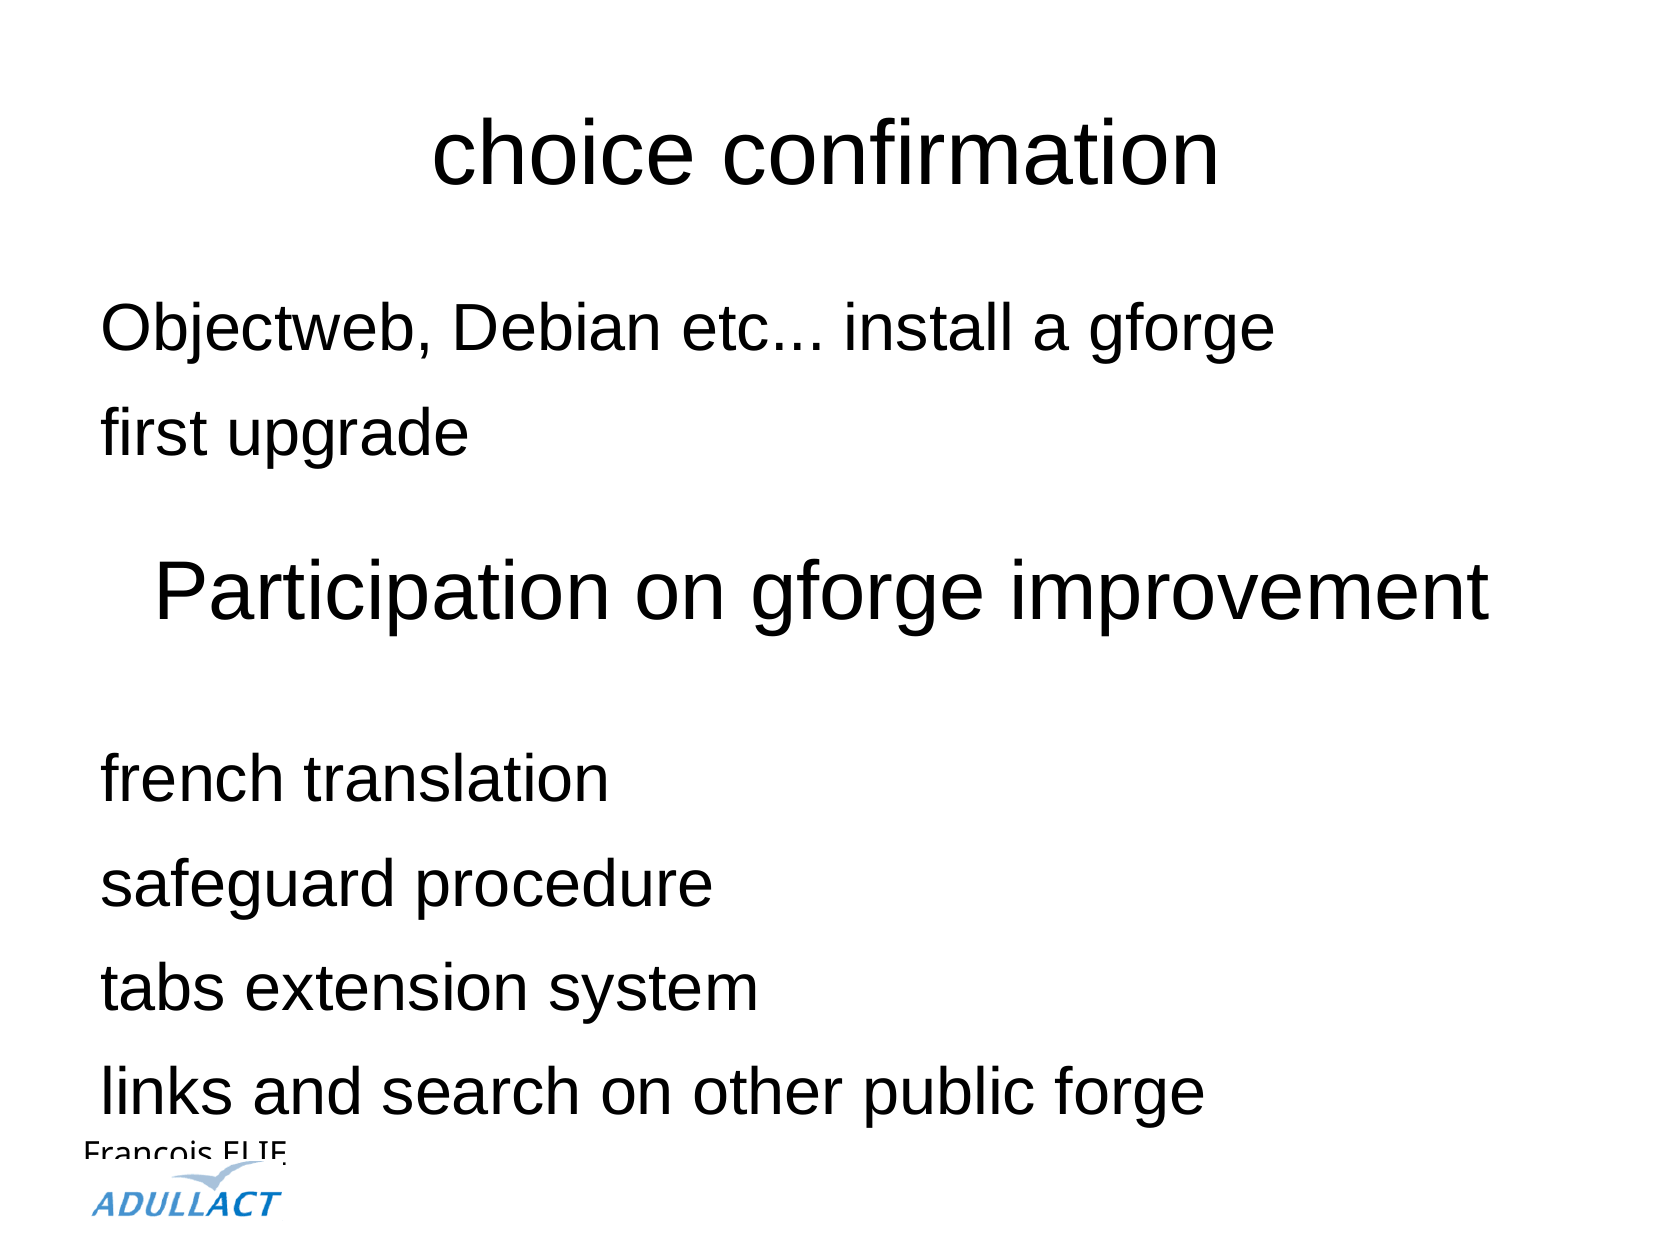

# choice confirmation
Objectweb, Debian etc... install a gforge
first upgrade
Participation on gforge improvement
french translation
safeguard procedure
tabs extension system
links and search on other public forge